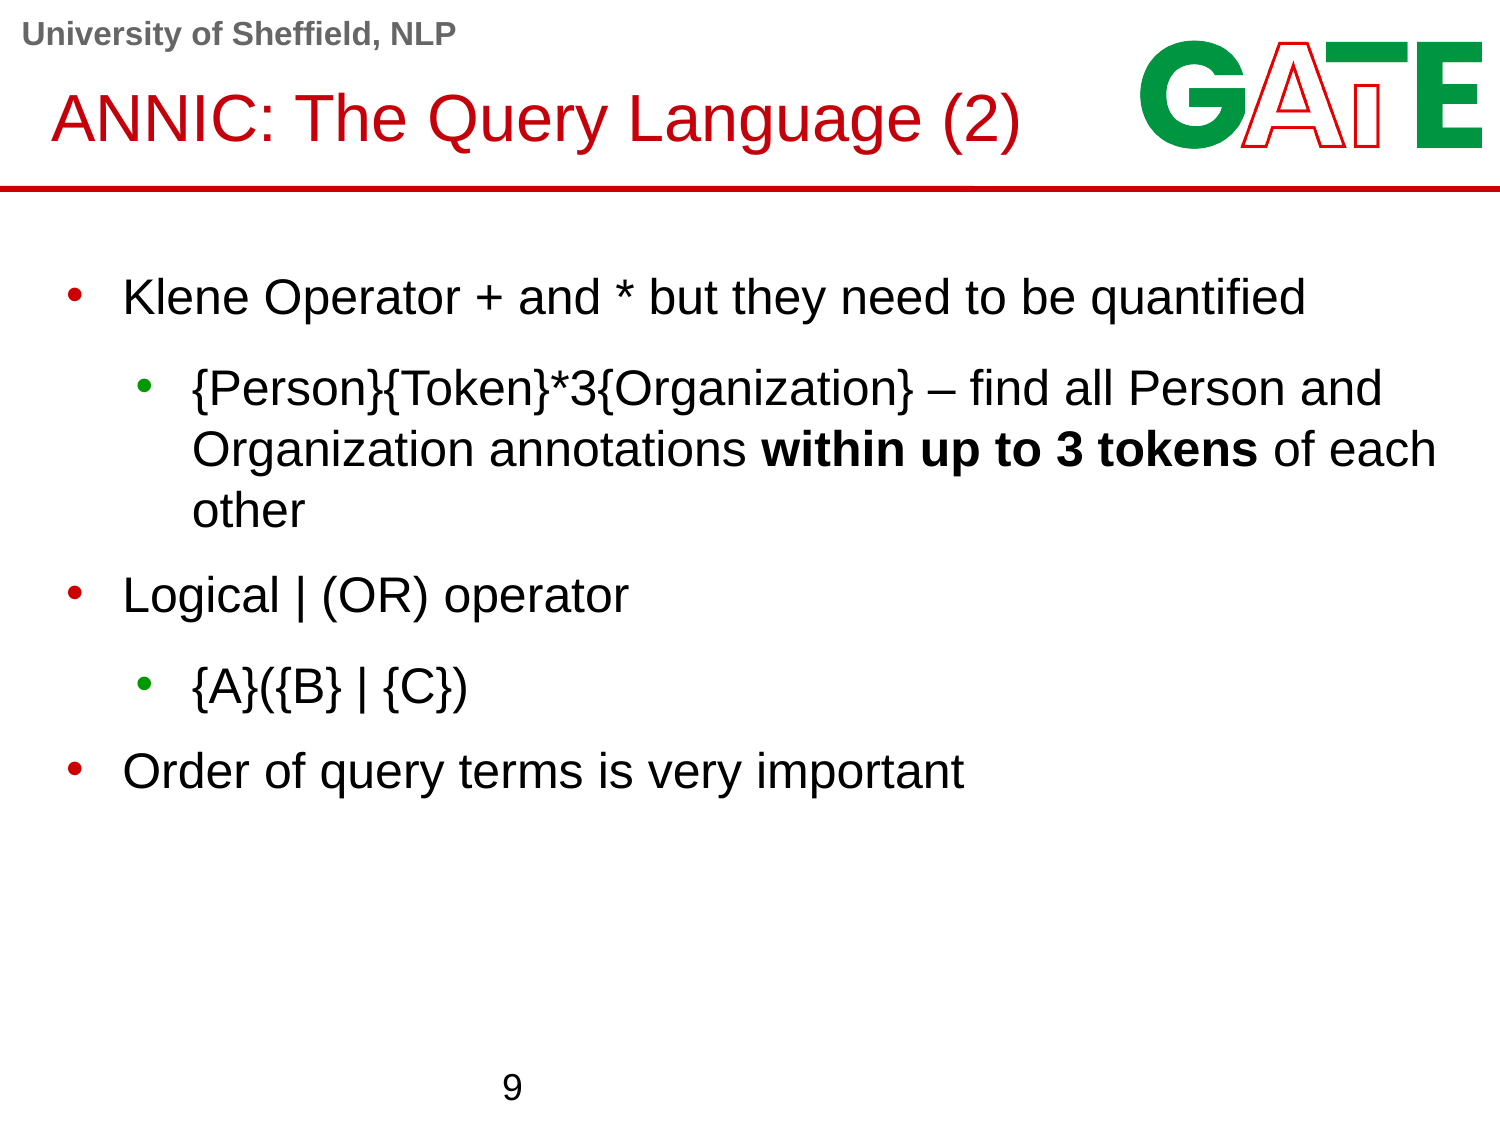

ANNIC: The Query Language (2)
Klene Operator + and * but they need to be quantified
{Person}{Token}*3{Organization} – find all Person and Organization annotations within up to 3 tokens of each other
Logical | (OR) operator
{A}({B} | {C})
Order of query terms is very important